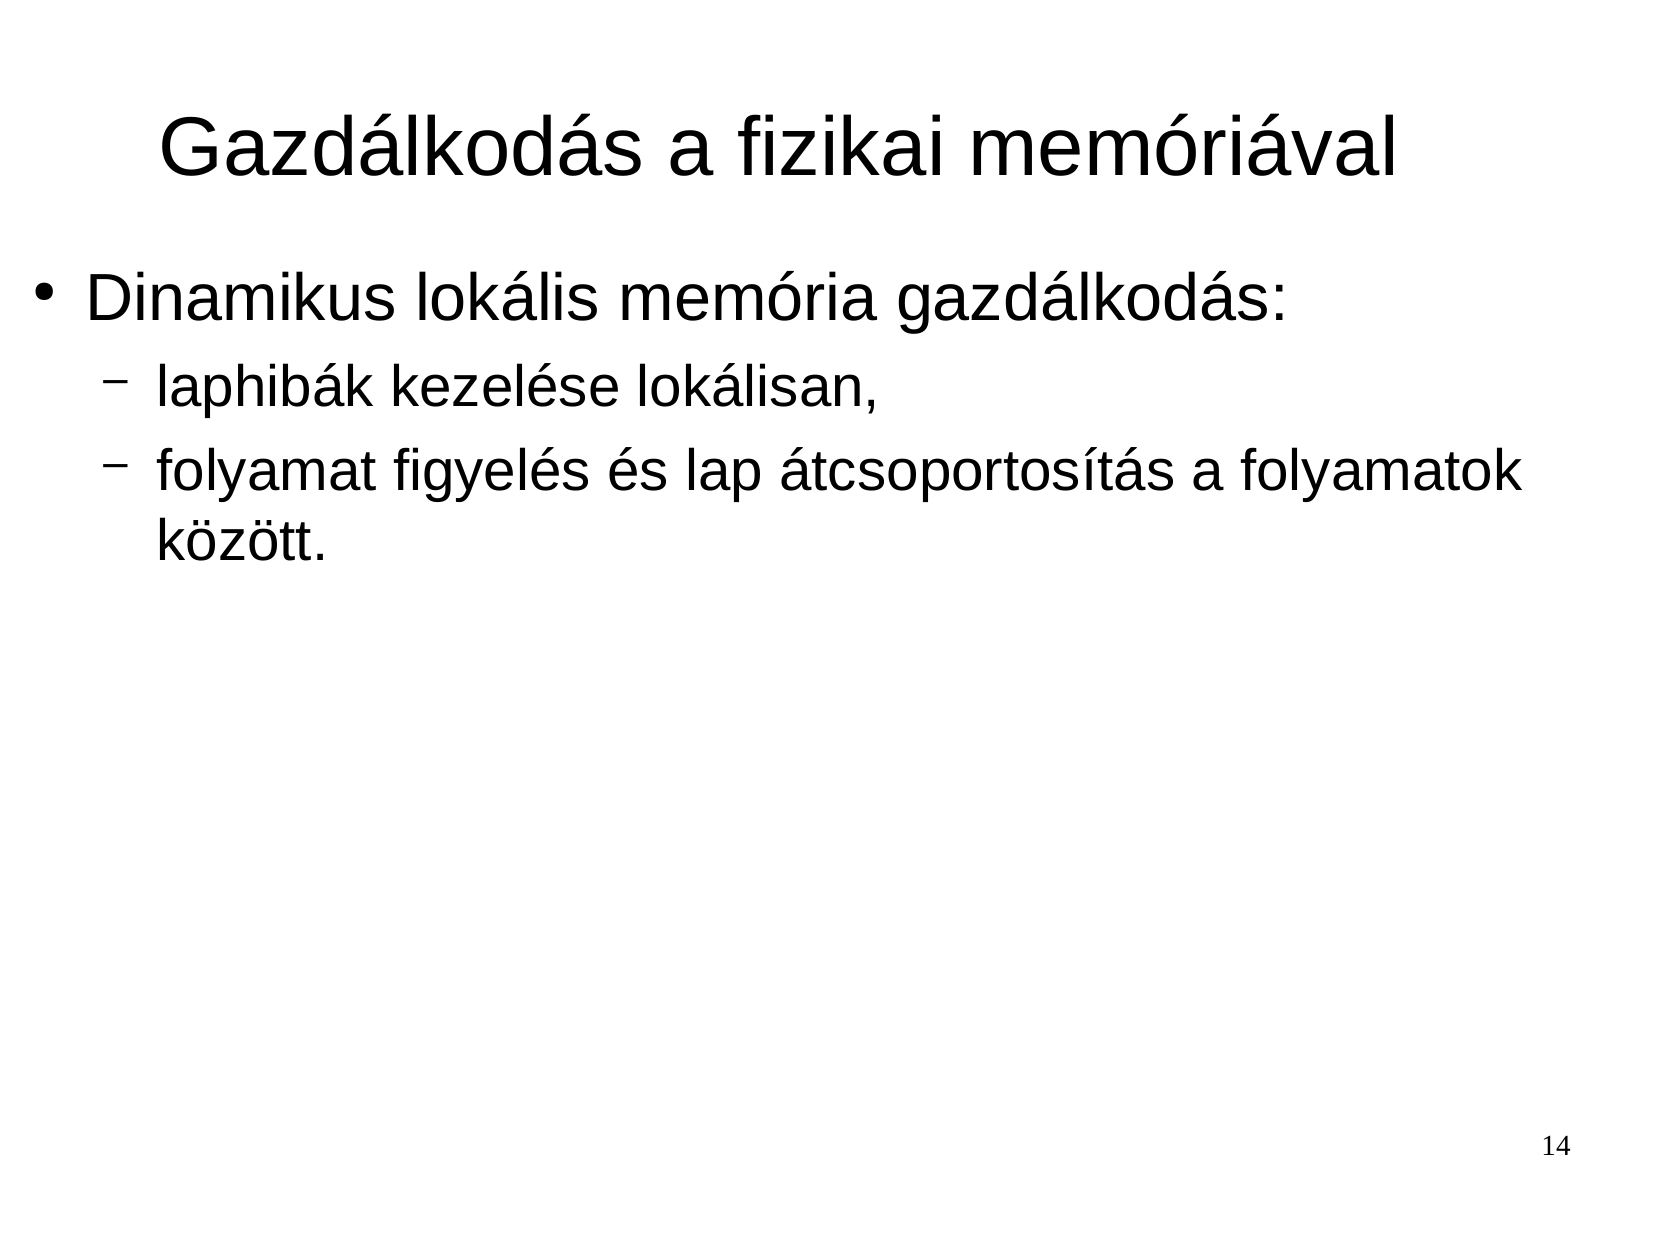

# Gazdálkodás a fizikai memóriával
Dinamikus lokális memória gazdálkodás:
laphibák kezelése lokálisan,
folyamat figyelés és lap átcsoportosítás a folyamatok között.
14